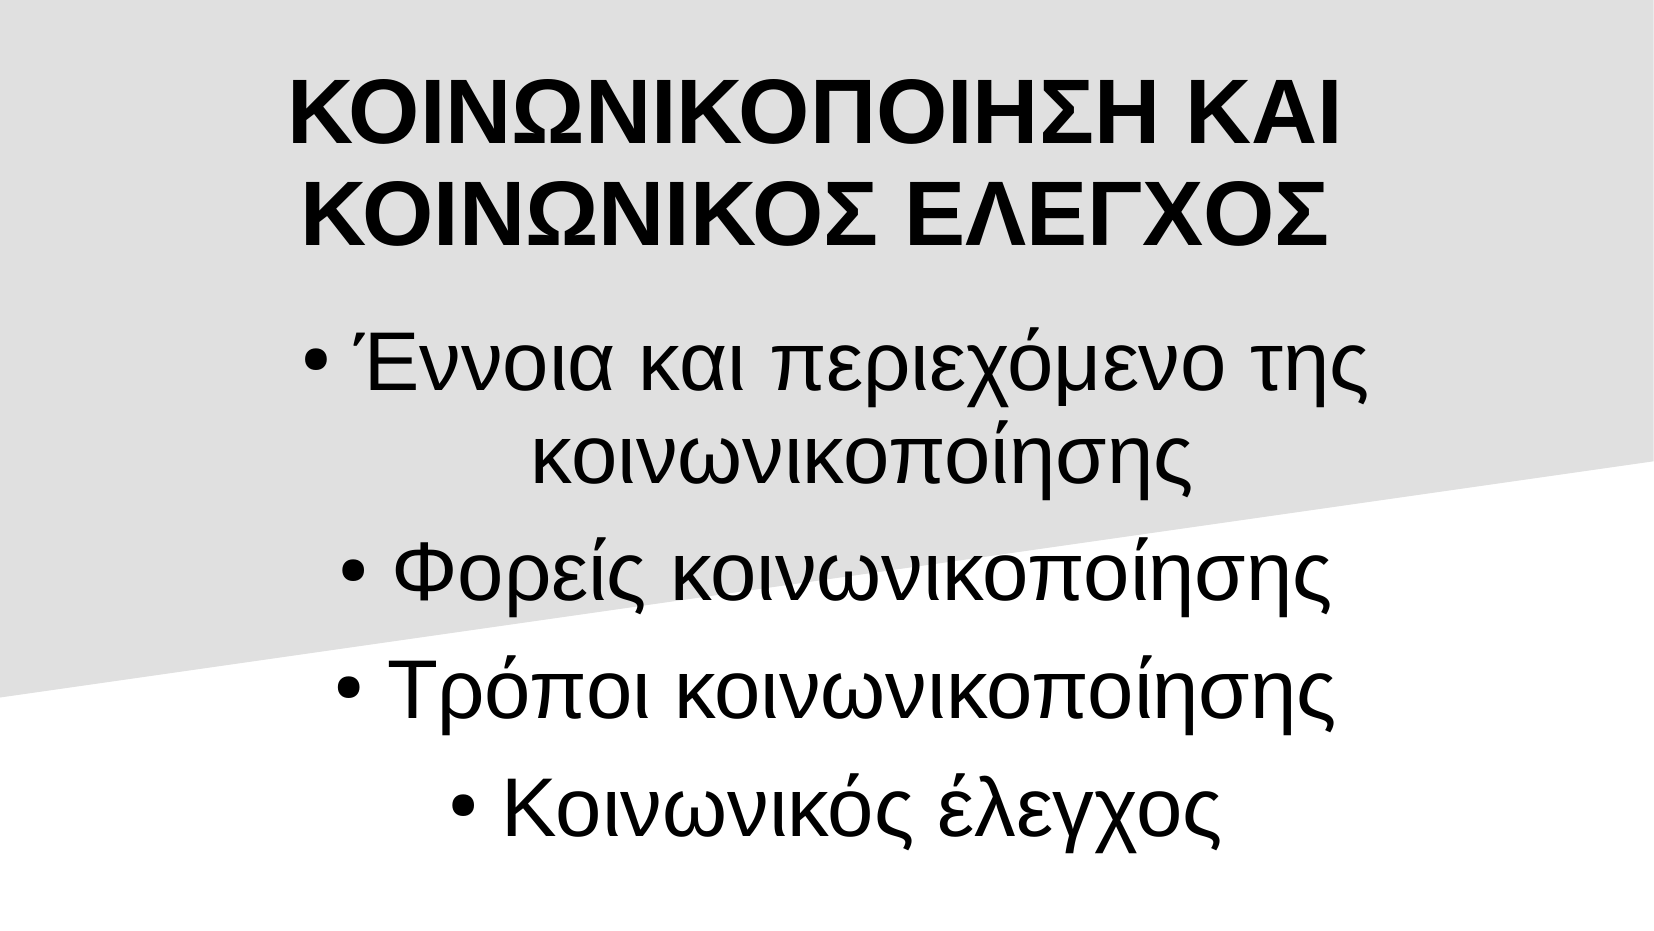

# ΚΟΙΝΩΝΙΚΟΠΟΙΗΣΗ ΚΑΙ ΚΟΙΝΩΝΙΚΟΣ ΕΛΕΓΧΟΣ
Έννοια και περιεχόμενο της κοινωνικοποίησης
Φορείς κοινωνικοποίησης
Τρόποι κοινωνικοποίησης
Κοινωνικός έλεγχος